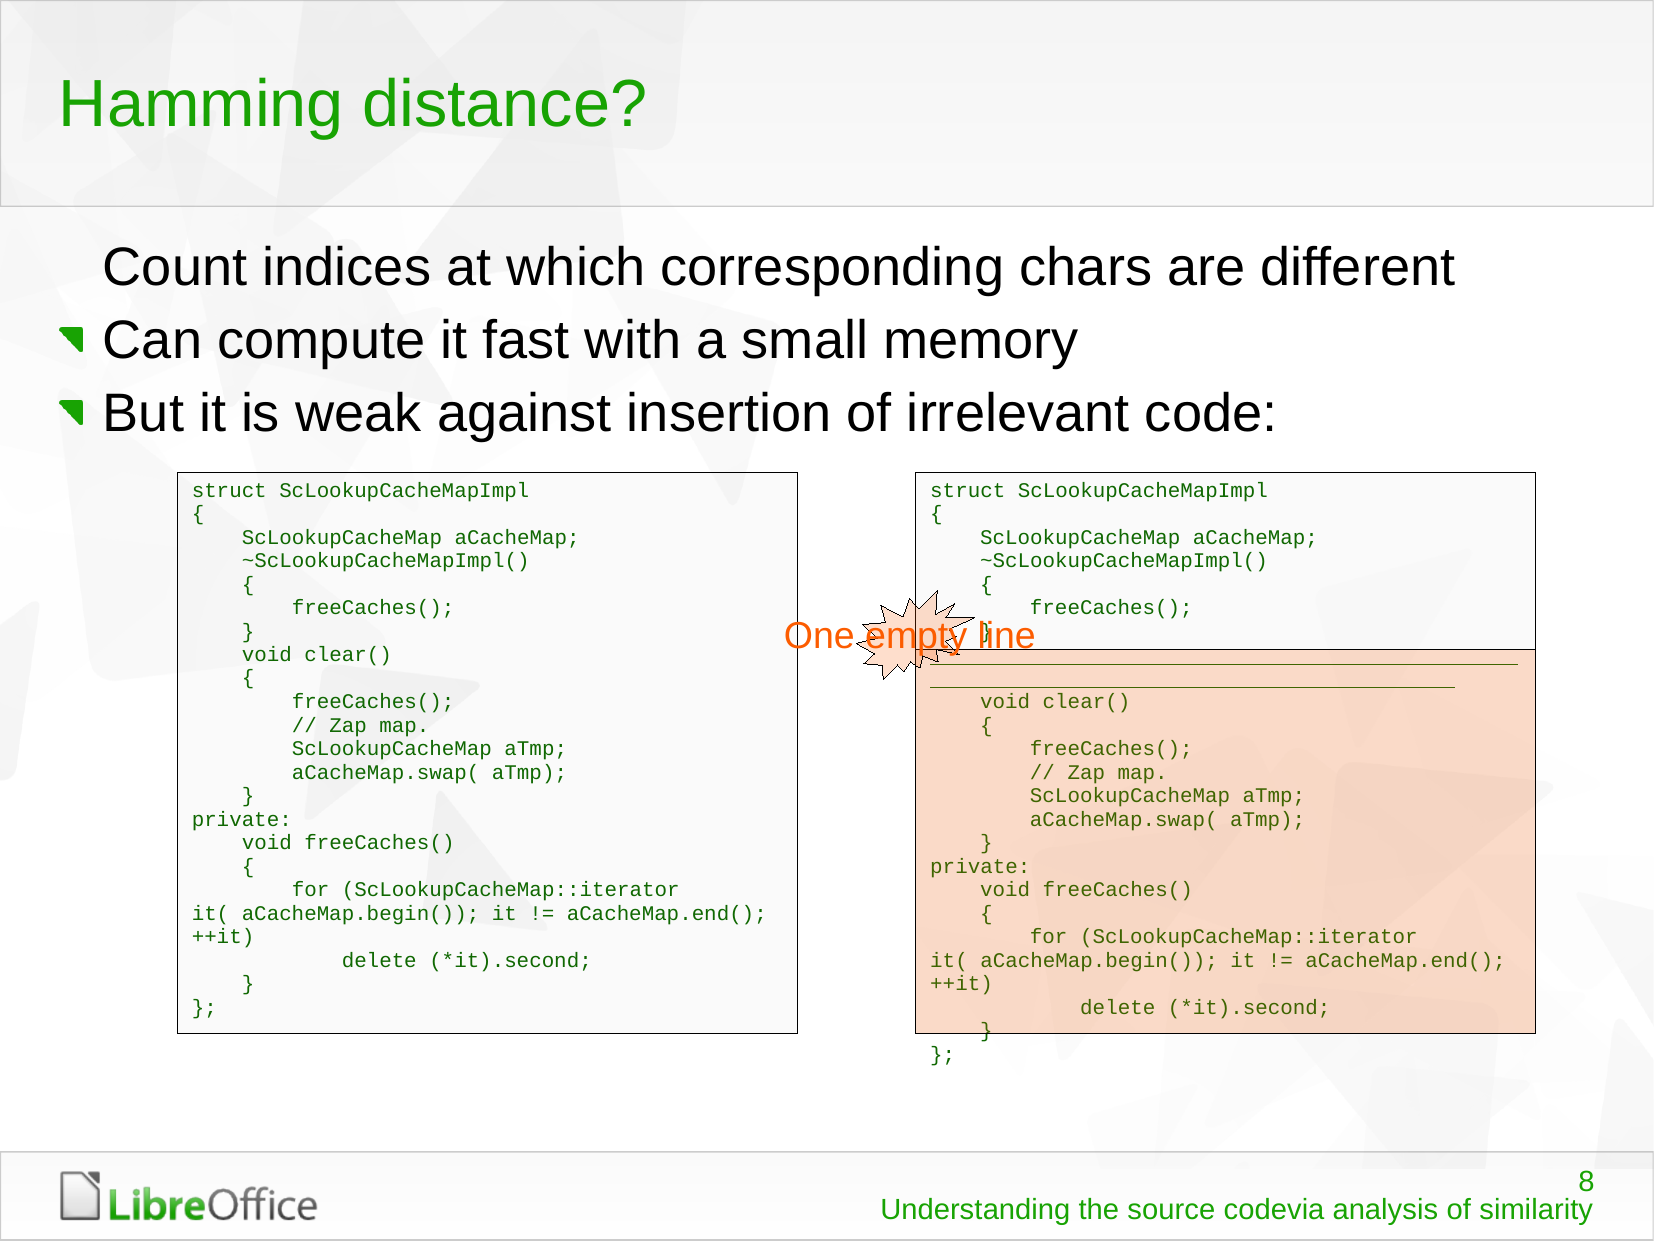

# Hamming distance?
Count indices at which corresponding chars are different
Can compute it fast with a small memory
But it is weak against insertion of irrelevant code:
struct ScLookupCacheMapImpl
{
 ScLookupCacheMap aCacheMap;
 ~ScLookupCacheMapImpl()
 {
 freeCaches();
 }
 void clear()
 {
 freeCaches();
 // Zap map.
 ScLookupCacheMap aTmp;
 aCacheMap.swap( aTmp);
 }
private:
 void freeCaches()
 {
 for (ScLookupCacheMap::iterator it( aCacheMap.begin()); it != aCacheMap.end(); ++it)
 delete (*it).second;
 }
};
struct ScLookupCacheMapImpl
{
 ScLookupCacheMap aCacheMap;
 ~ScLookupCacheMapImpl()
 {
 freeCaches();
 }
 void clear()
 {
 freeCaches();
 // Zap map.
 ScLookupCacheMap aTmp;
 aCacheMap.swap( aTmp);
 }
private:
 void freeCaches()
 {
 for (ScLookupCacheMap::iterator it( aCacheMap.begin()); it != aCacheMap.end(); ++it)
 delete (*it).second;
 }
};
One empty line
8
Understanding the source codevia analysis of similarity